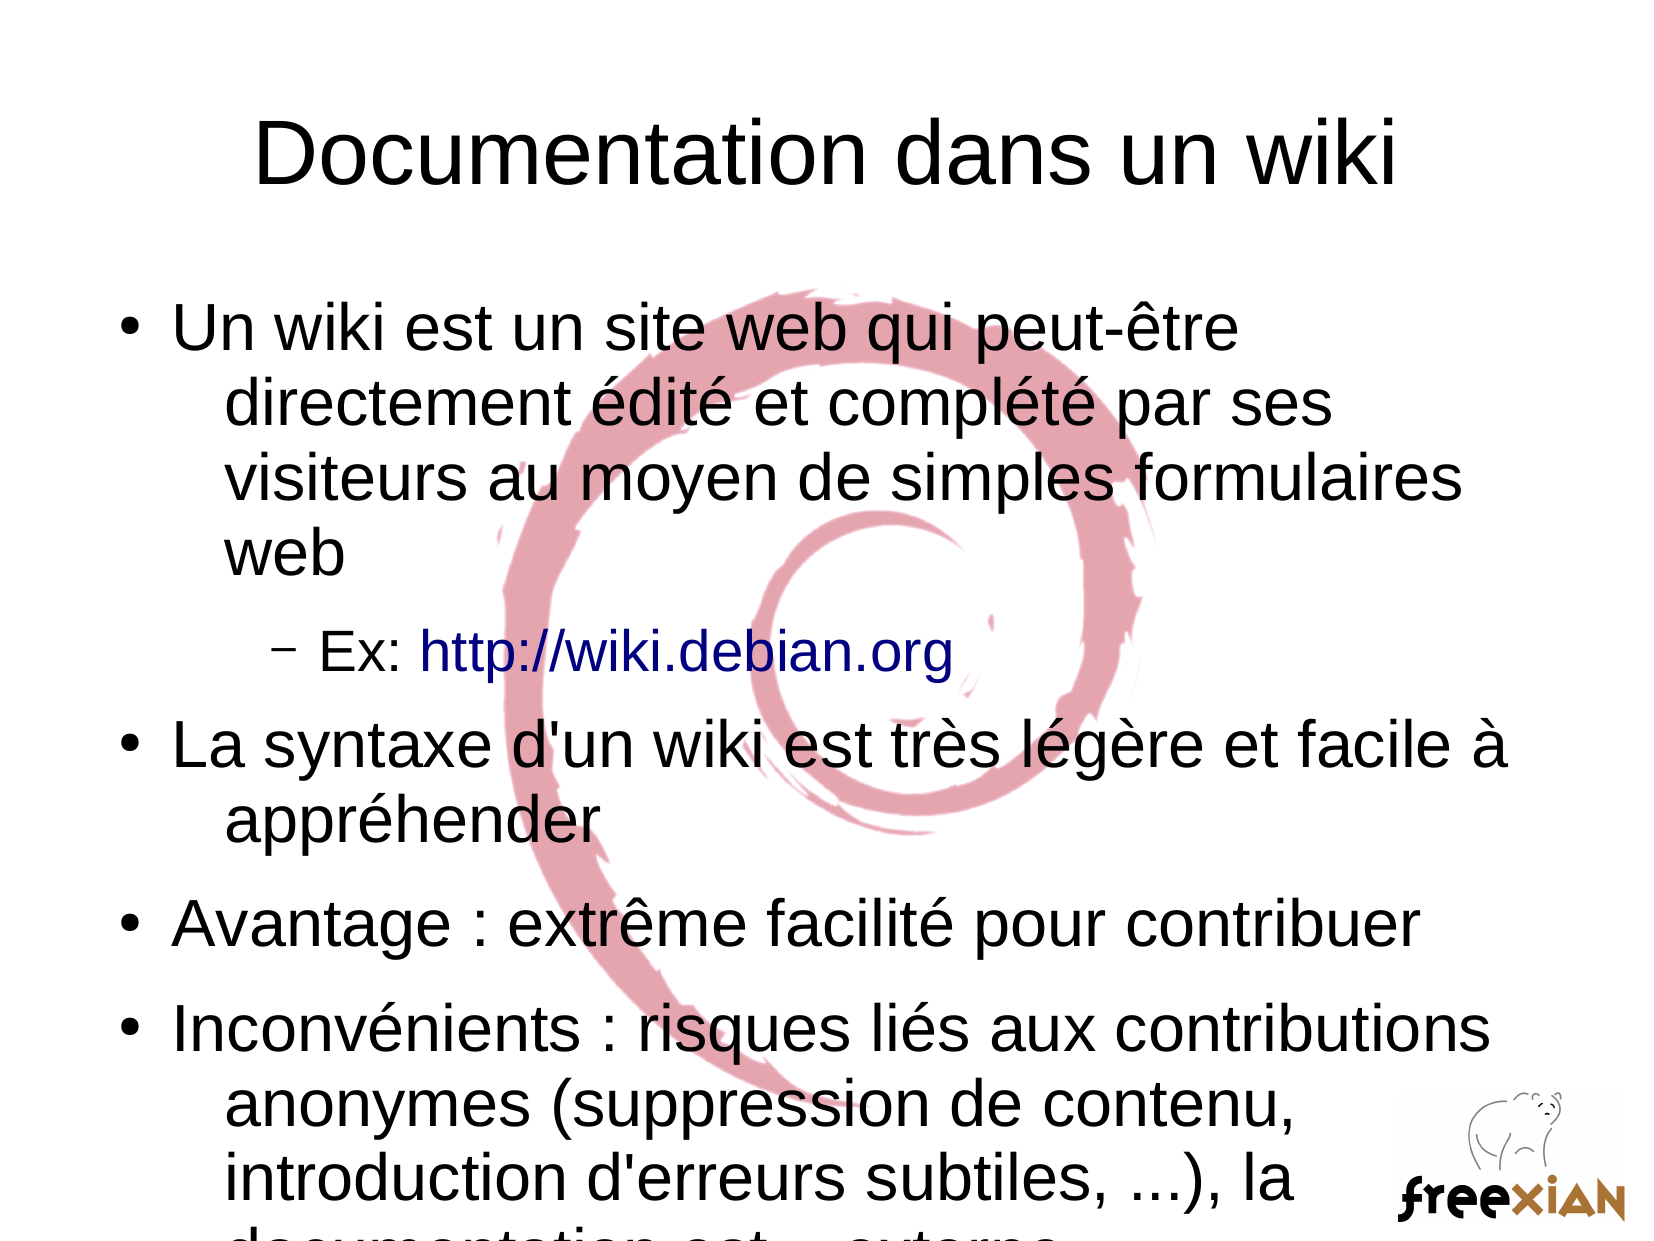

# Documentation dans un wiki
Un wiki est un site web qui peut-être directement édité et complété par ses visiteurs au moyen de simples formulaires web
Ex: http://wiki.debian.org
La syntaxe d'un wiki est très légère et facile à appréhender
Avantage : extrême facilité pour contribuer
Inconvénients : risques liés aux contributions anonymes (suppression de contenu, introduction d'erreurs subtiles, ...), la documentation est « externe »